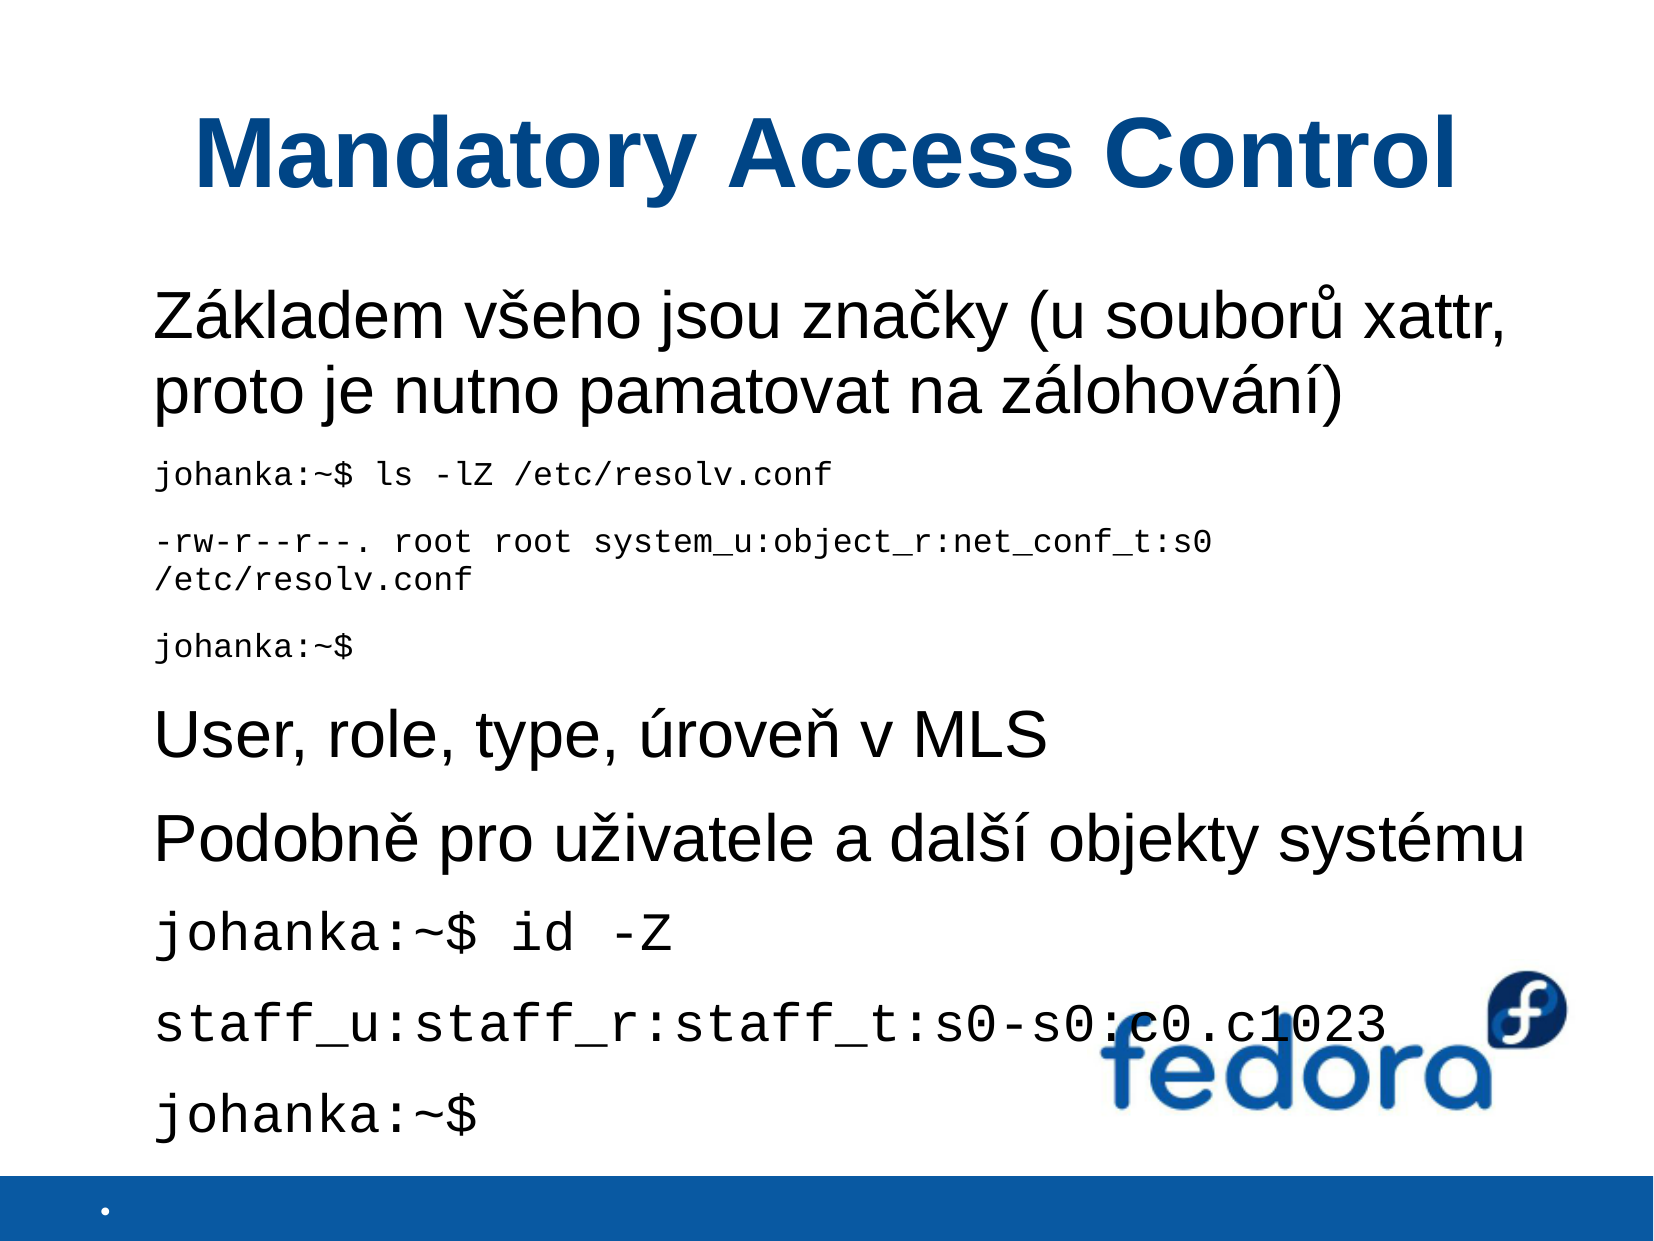

# Mandatory Access Control
Základem všeho jsou značky (u souborů xattr, proto je nutno pamatovat na zálohování)
johanka:~$ ls -lZ /etc/resolv.conf
-rw-r--r--. root root system_u:object_r:net_conf_t:s0 /etc/resolv.conf
johanka:~$
User, role, type, úroveň v MLS
Podobně pro uživatele a další objekty systému
johanka:~$ id -Z
staff_u:staff_r:staff_t:s0-s0:c0.c1023
johanka:~$